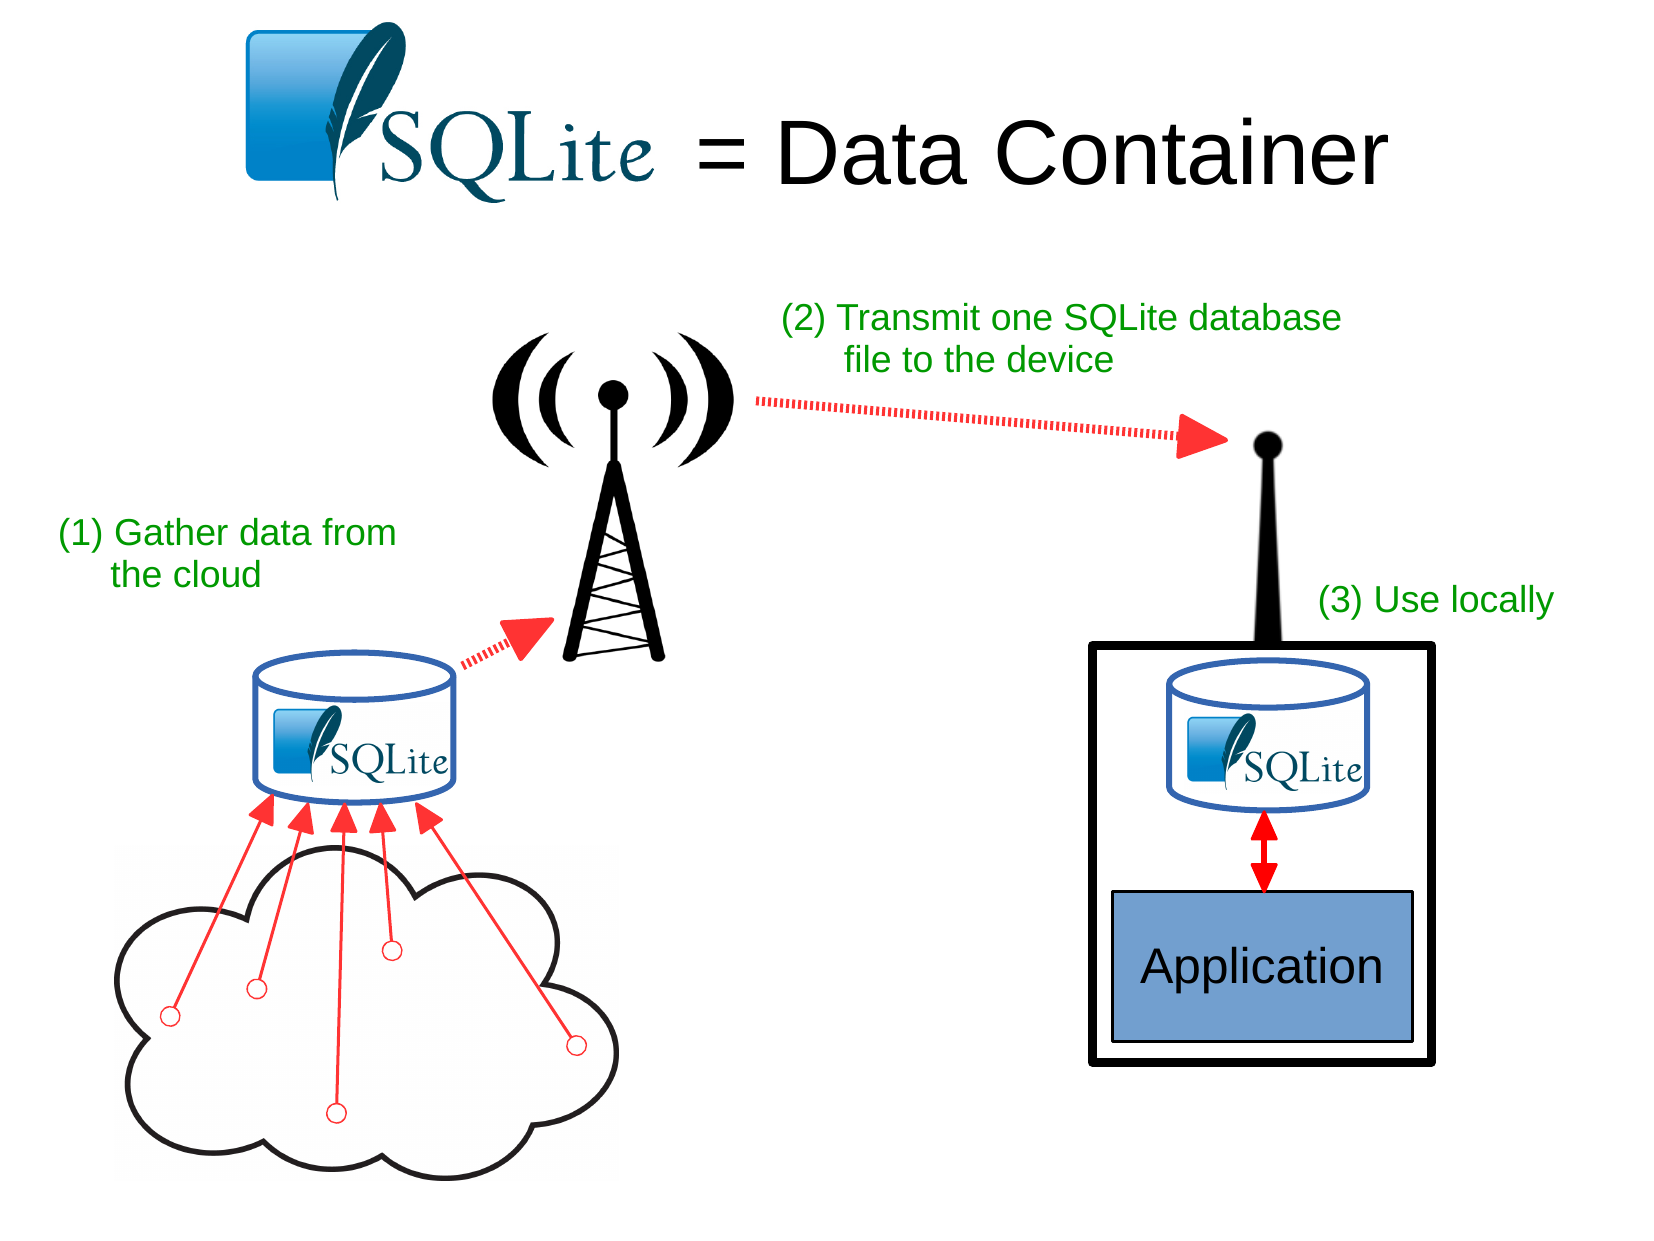

# = Data Container
(2) Transmit one SQLite database
 file to the device
(1) Gather data from
 the cloud
(3) Use locally
Application